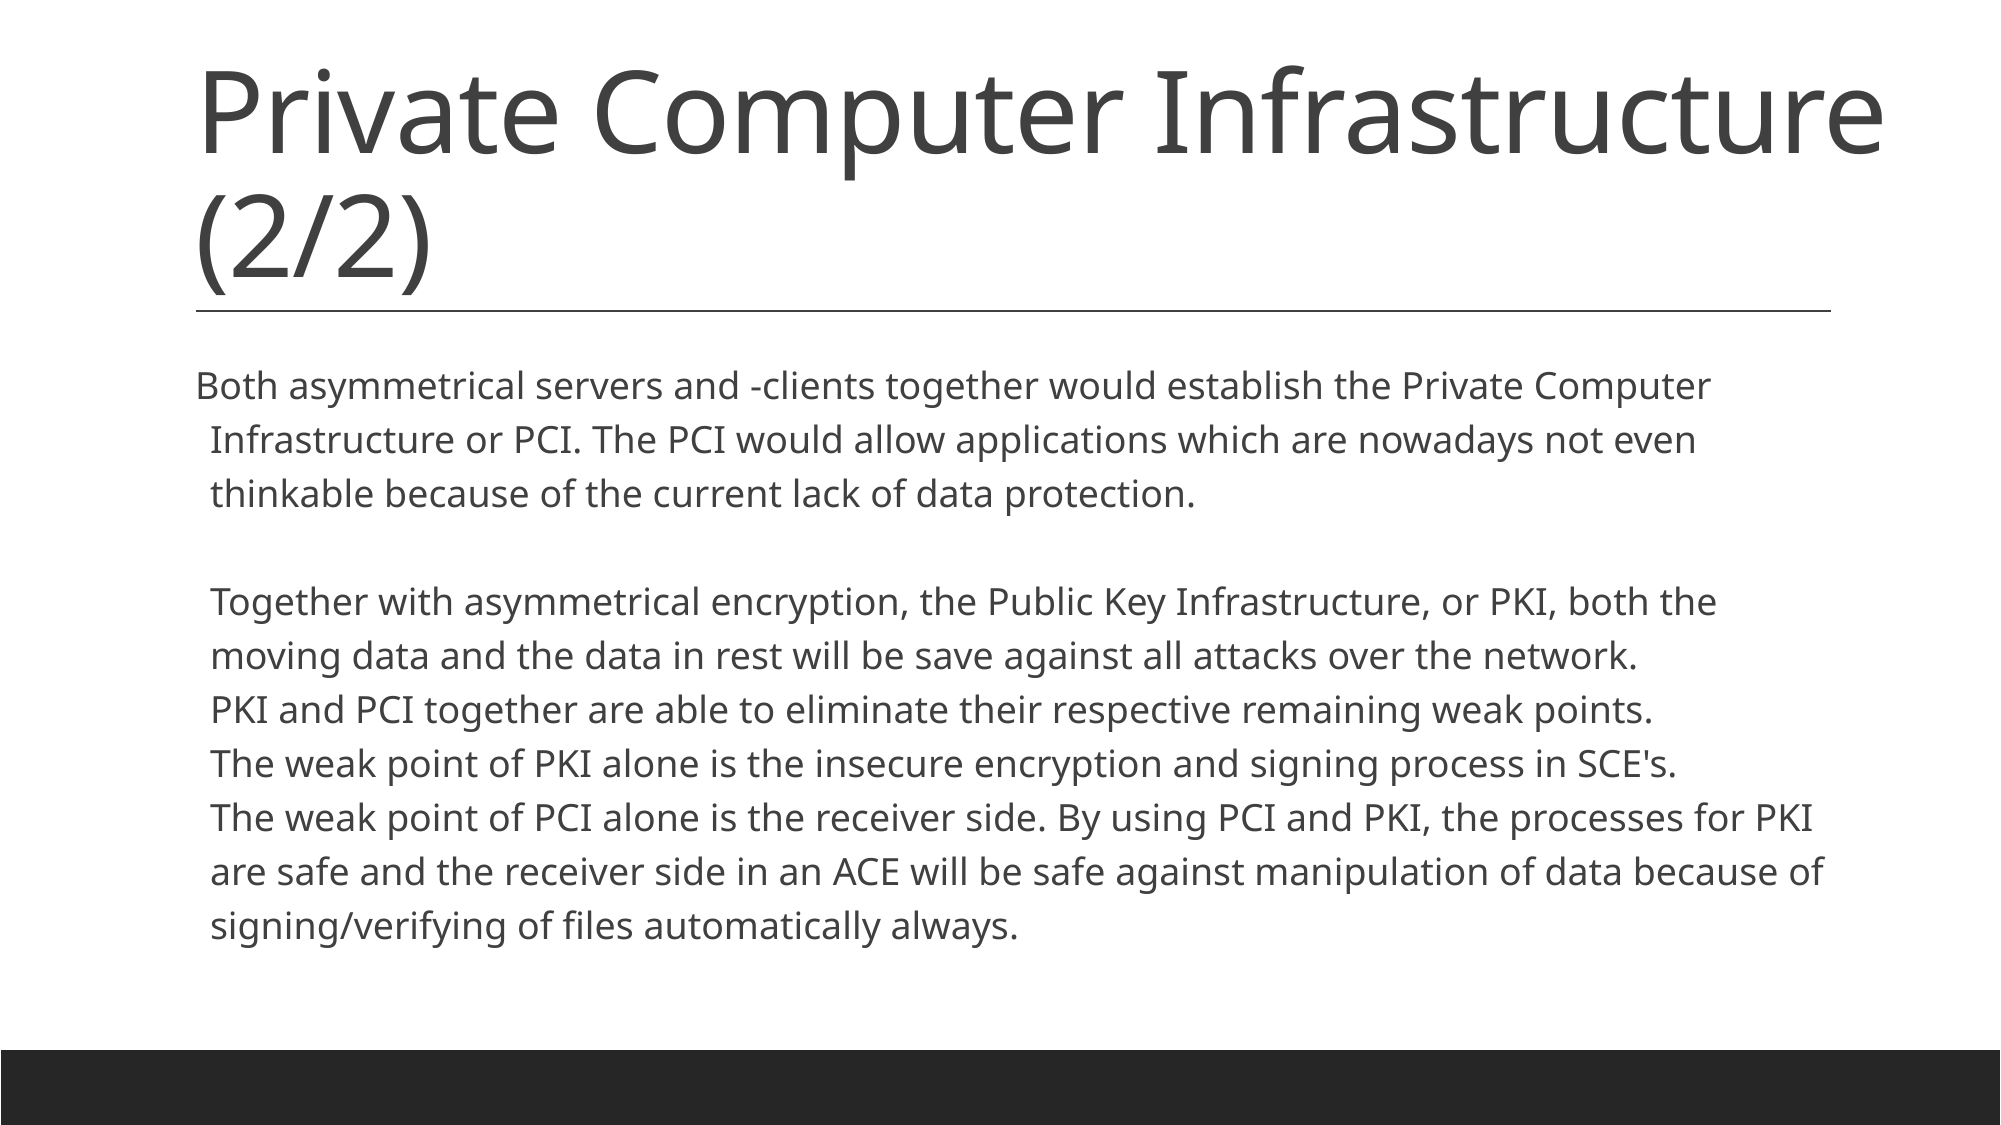

# Private Computer Infrastructure (2/2)
Both asymmetrical servers and -clients together would establish the Private Computer Infrastructure or PCI. The PCI would allow applications which are nowadays not even thinkable because of the current lack of data protection.
Together with asymmetrical encryption, the Public Key Infrastructure, or PKI, both the moving data and the data in rest will be save against all attacks over the network.
PKI and PCI together are able to eliminate their respective remaining weak points.
The weak point of PKI alone is the insecure encryption and signing process in SCE's.
The weak point of PCI alone is the receiver side. By using PCI and PKI, the processes for PKI are safe and the receiver side in an ACE will be safe against manipulation of data because of signing/verifying of files automatically always.